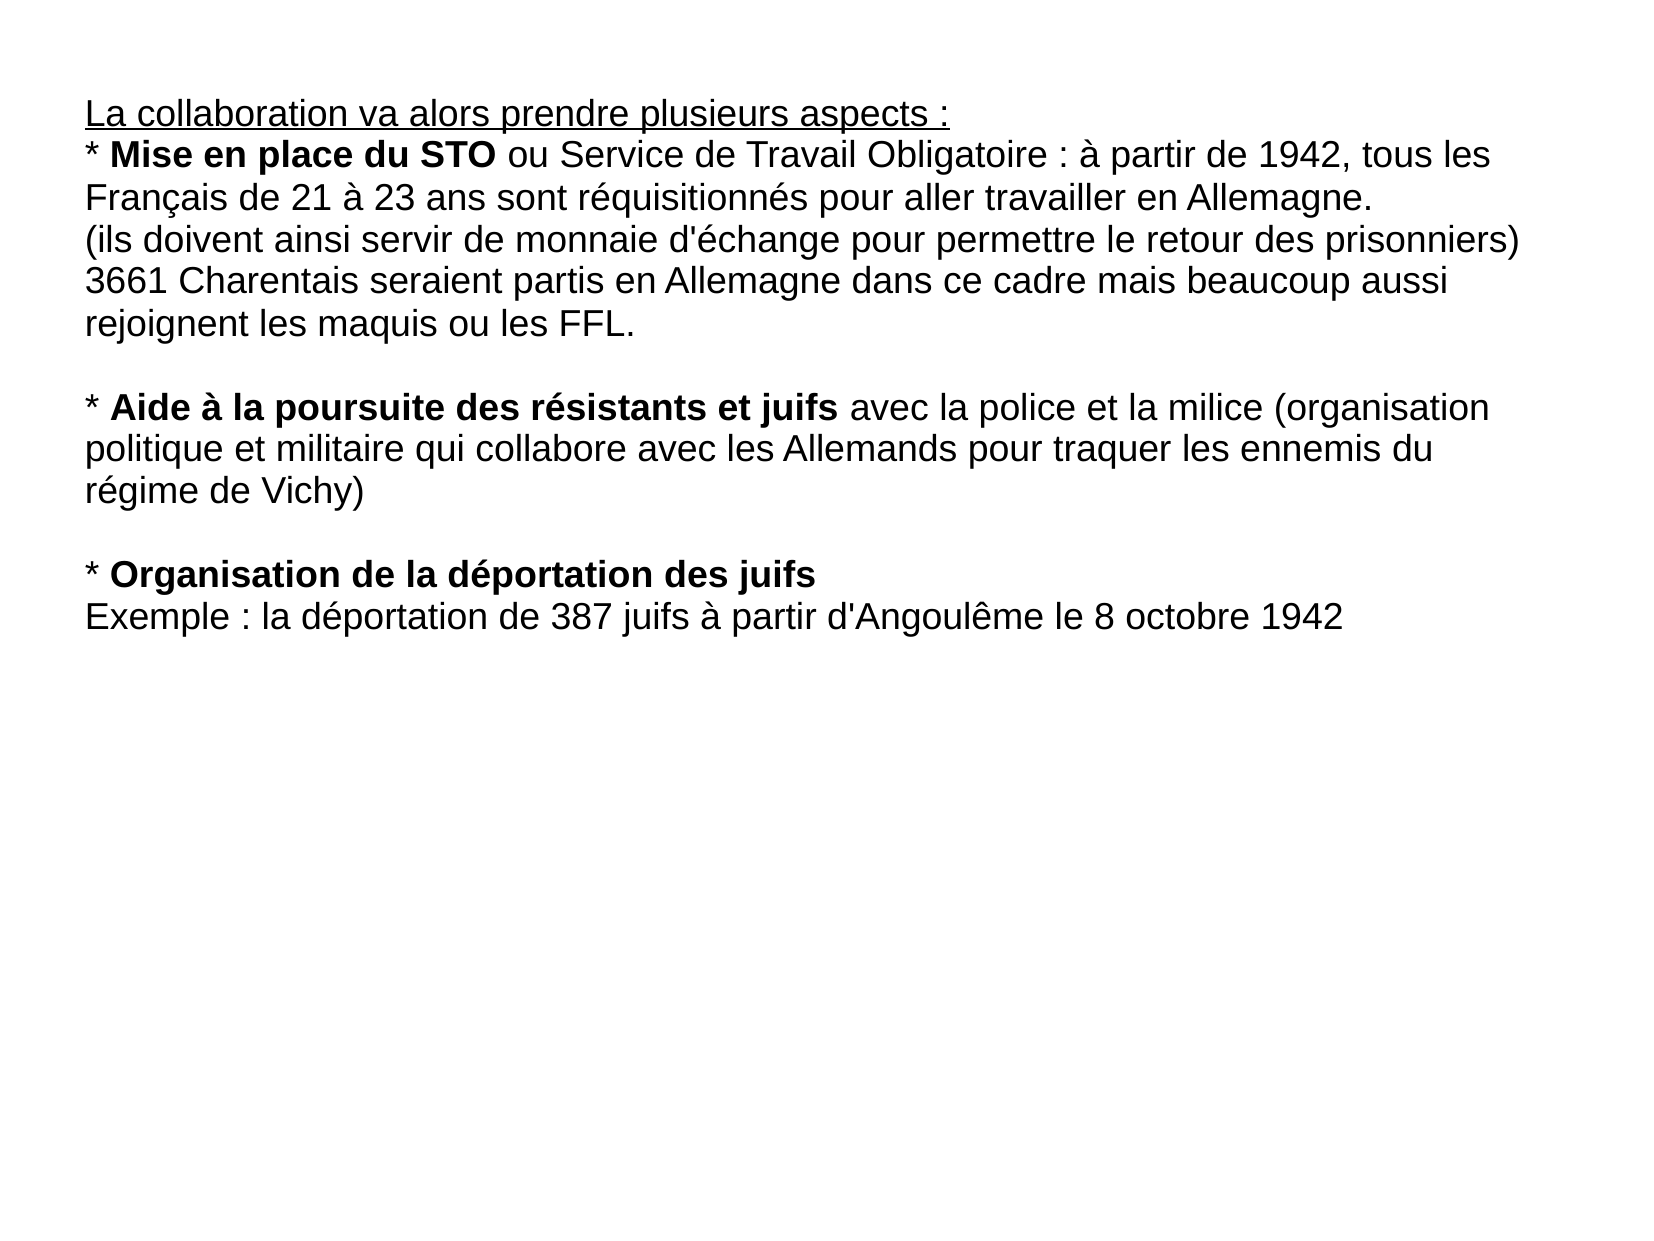

La collaboration va alors prendre plusieurs aspects :
* Mise en place du STO ou Service de Travail Obligatoire : à partir de 1942, tous les
Français de 21 à 23 ans sont réquisitionnés pour aller travailler en Allemagne.
(ils doivent ainsi servir de monnaie d'échange pour permettre le retour des prisonniers)
3661 Charentais seraient partis en Allemagne dans ce cadre mais beaucoup aussi
rejoignent les maquis ou les FFL.
* Aide à la poursuite des résistants et juifs avec la police et la milice (organisation
politique et militaire qui collabore avec les Allemands pour traquer les ennemis du
régime de Vichy)
* Organisation de la déportation des juifs
Exemple : la déportation de 387 juifs à partir d'Angoulême le 8 octobre 1942